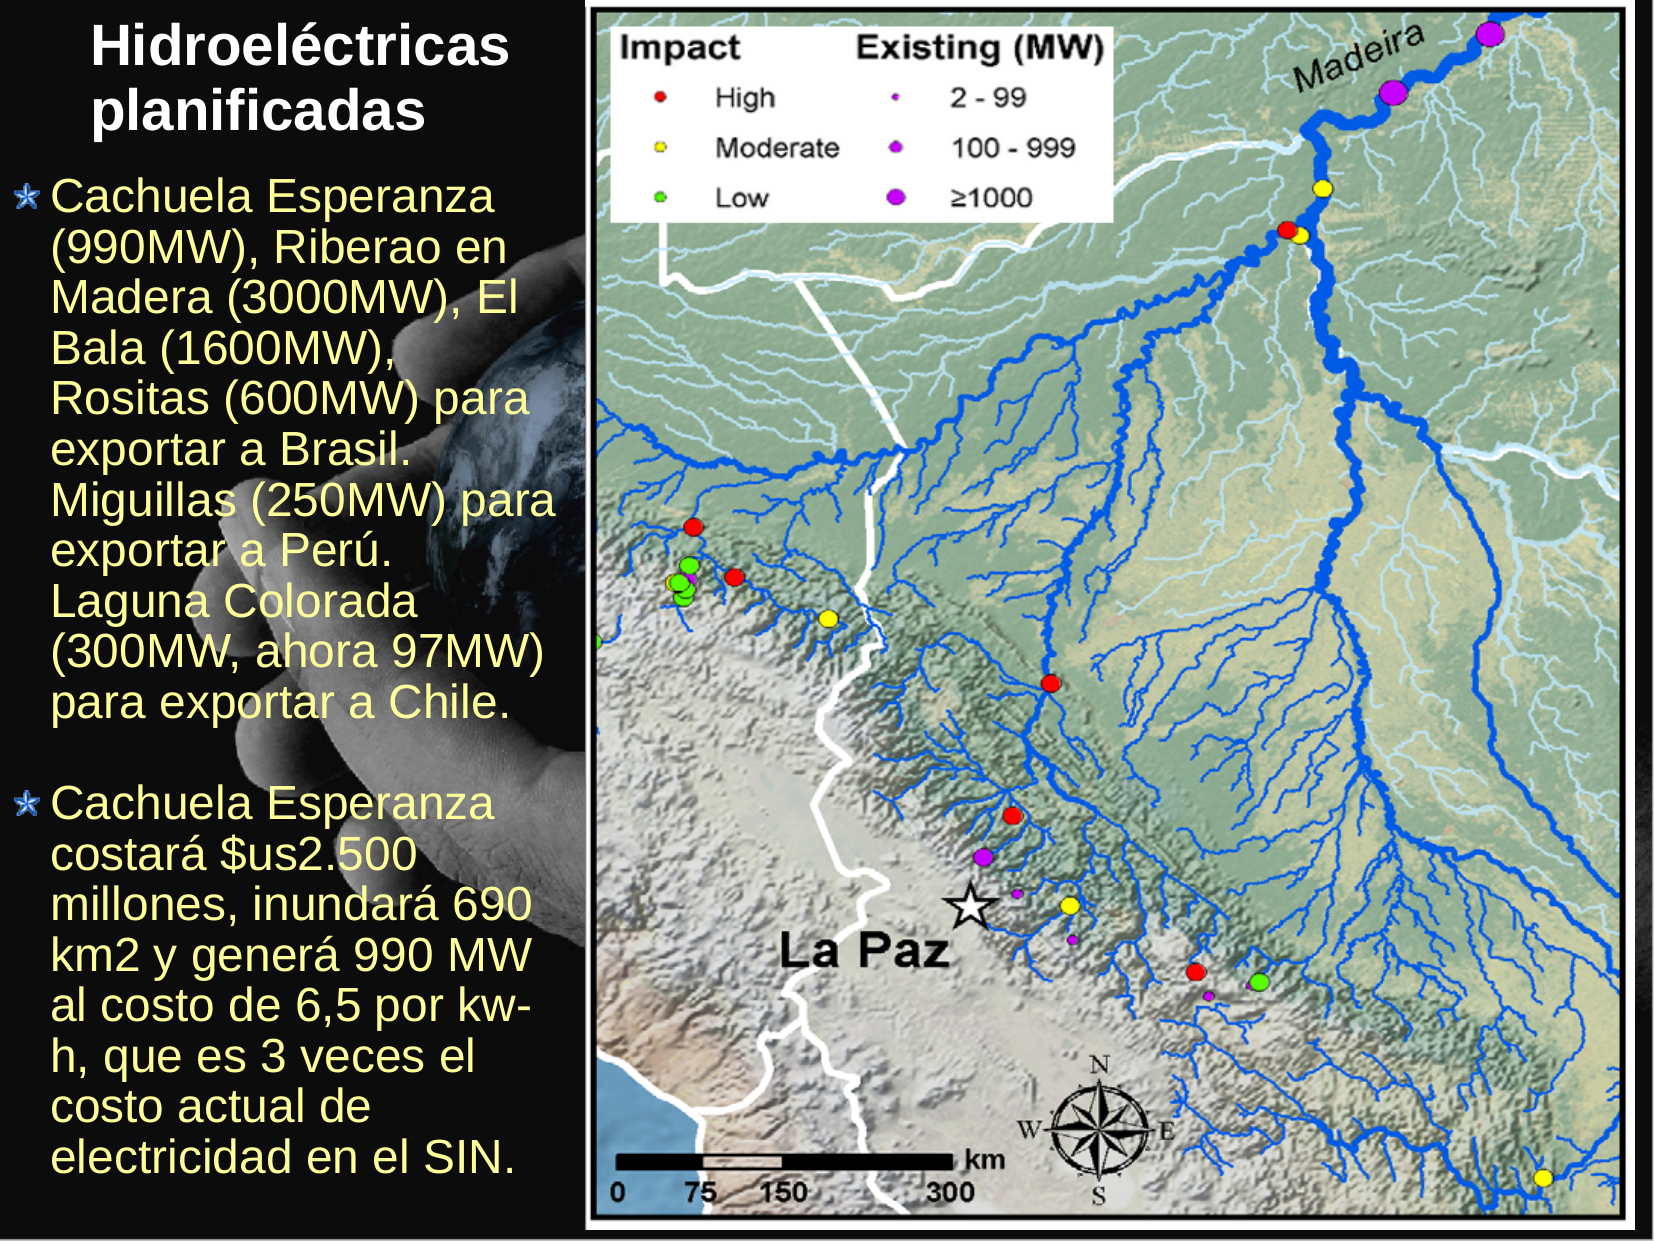

# Hidroeléctricas planificadas
Cachuela Esperanza (990MW), Riberao en Madera (3000MW), El Bala (1600MW), Rositas (600MW) para exportar a Brasil. Miguillas (250MW) para exportar a Perú. Laguna Colorada (300MW, ahora 97MW) para exportar a Chile.
Cachuela Esperanza costará $us2.500 millones, inundará 690 km2 y generá 990 MW al costo de 6,5 por kw-h, que es 3 veces el costo actual de electricidad en el SIN.